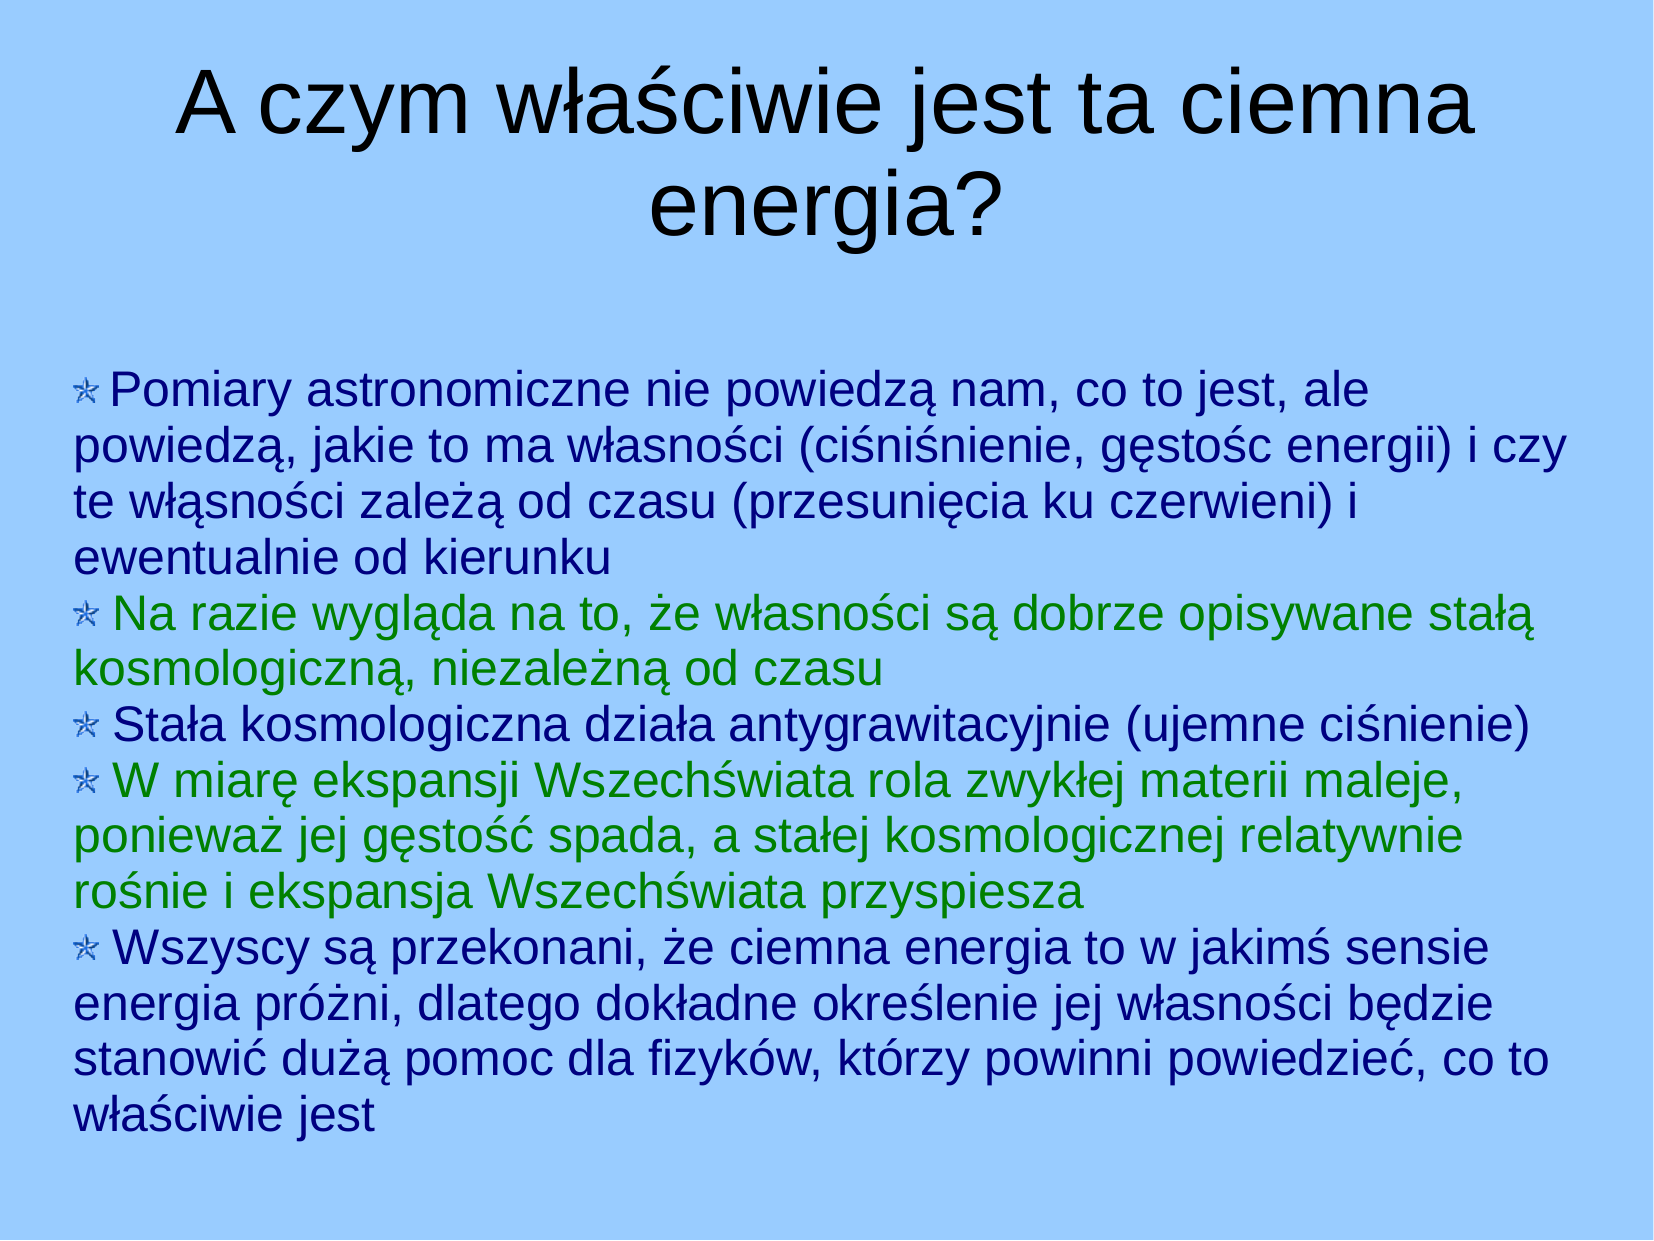

# A czym właściwie jest ta ciemna energia?
 Pomiary astronomiczne nie powiedzą nam, co to jest, ale powiedzą, jakie to ma własności (ciśniśnienie, gęstośc energii) i czy te włąsności zależą od czasu (przesunięcia ku czerwieni) i ewentualnie od kierunku
 Na razie wygląda na to, że własności są dobrze opisywane stałą kosmologiczną, niezależną od czasu
 Stała kosmologiczna działa antygrawitacyjnie (ujemne ciśnienie)
 W miarę ekspansji Wszechświata rola zwykłej materii maleje, ponieważ jej gęstość spada, a stałej kosmologicznej relatywnie rośnie i ekspansja Wszechświata przyspiesza
 Wszyscy są przekonani, że ciemna energia to w jakimś sensie energia próżni, dlatego dokładne określenie jej własności będzie stanowić dużą pomoc dla fizyków, którzy powinni powiedzieć, co to właściwie jest